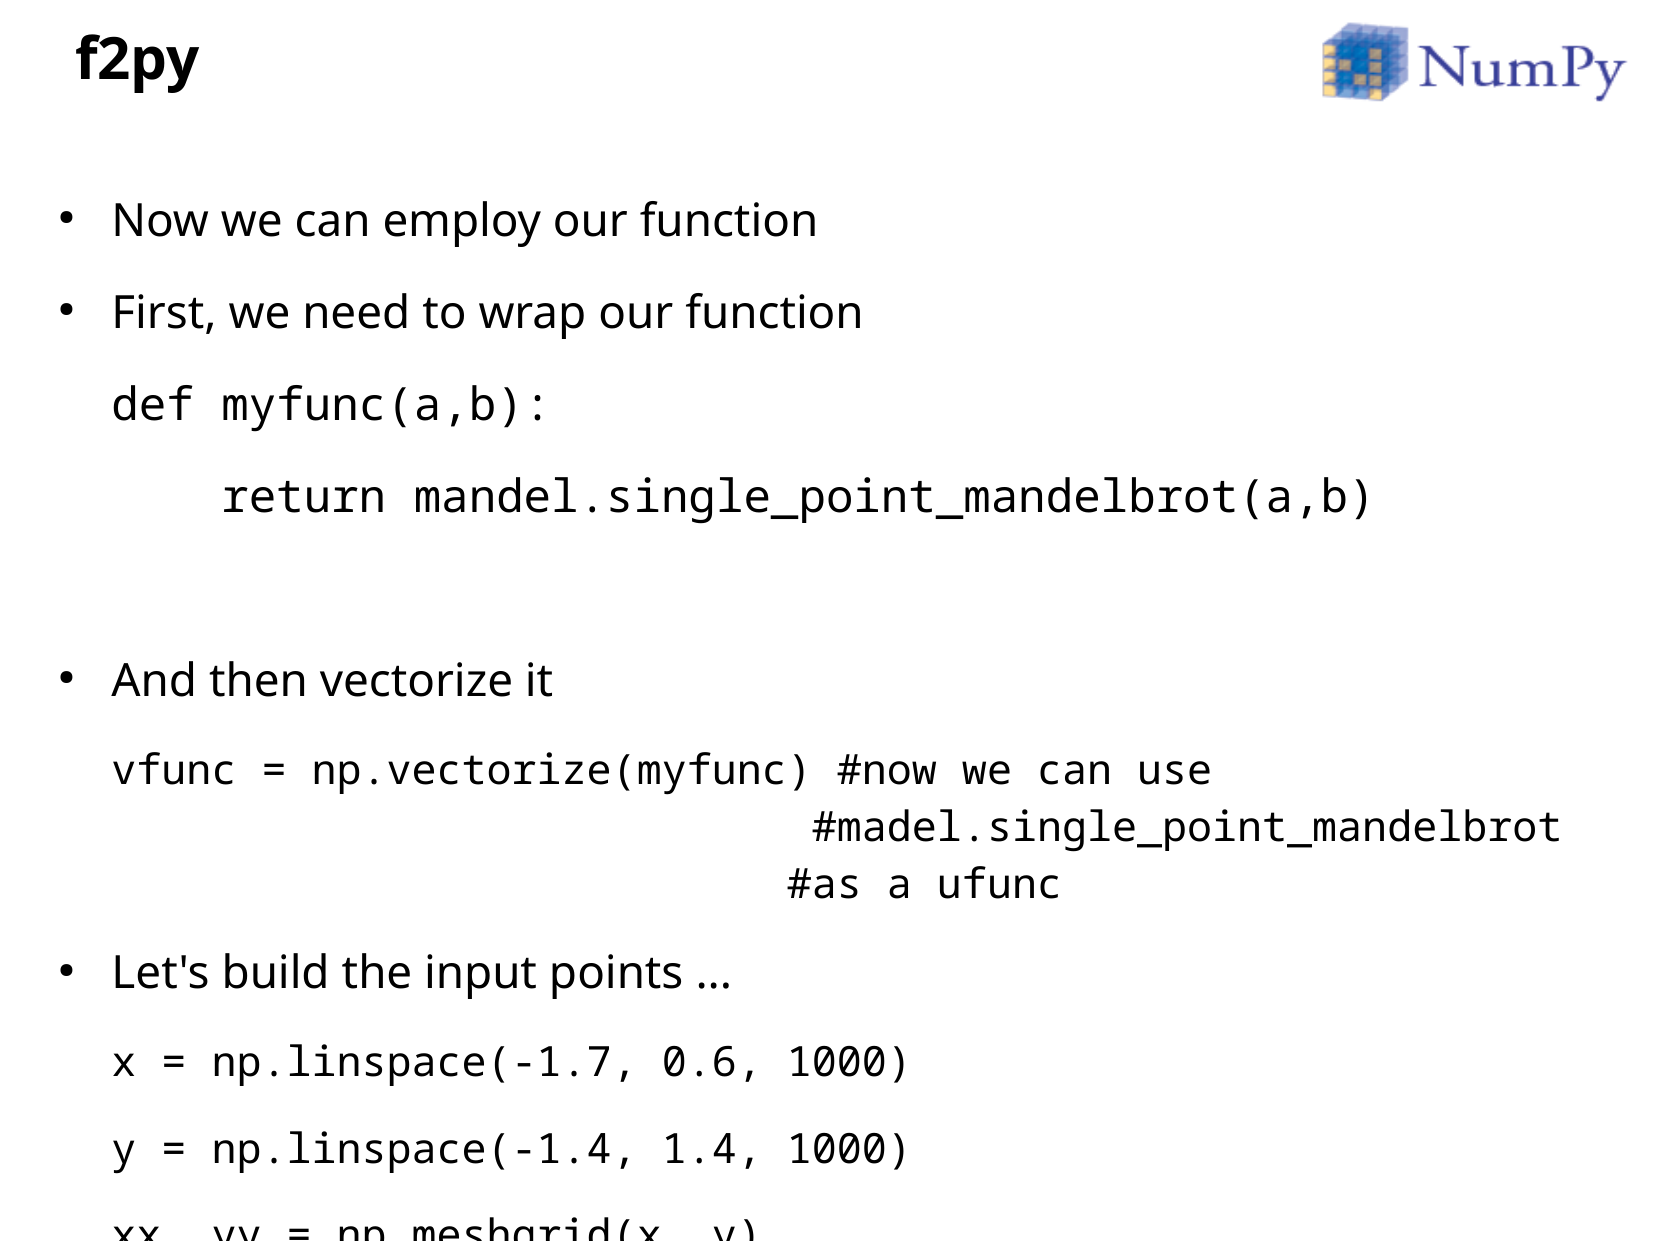

# f2py
Now we can employ our function
First, we need to wrap our function
def myfunc(a,b):
 return mandel.single_point_mandelbrot(a,b)
And then vectorize it
vfunc = np.vectorize(myfunc) #now we can use #madel.single_point_mandelbrot #as a ufunc
Let's build the input points ...
x = np.linspace(-1.7, 0.6, 1000)
y = np.linspace(-1.4, 1.4, 1000)
xx, yy = np.meshgrid(x, y)